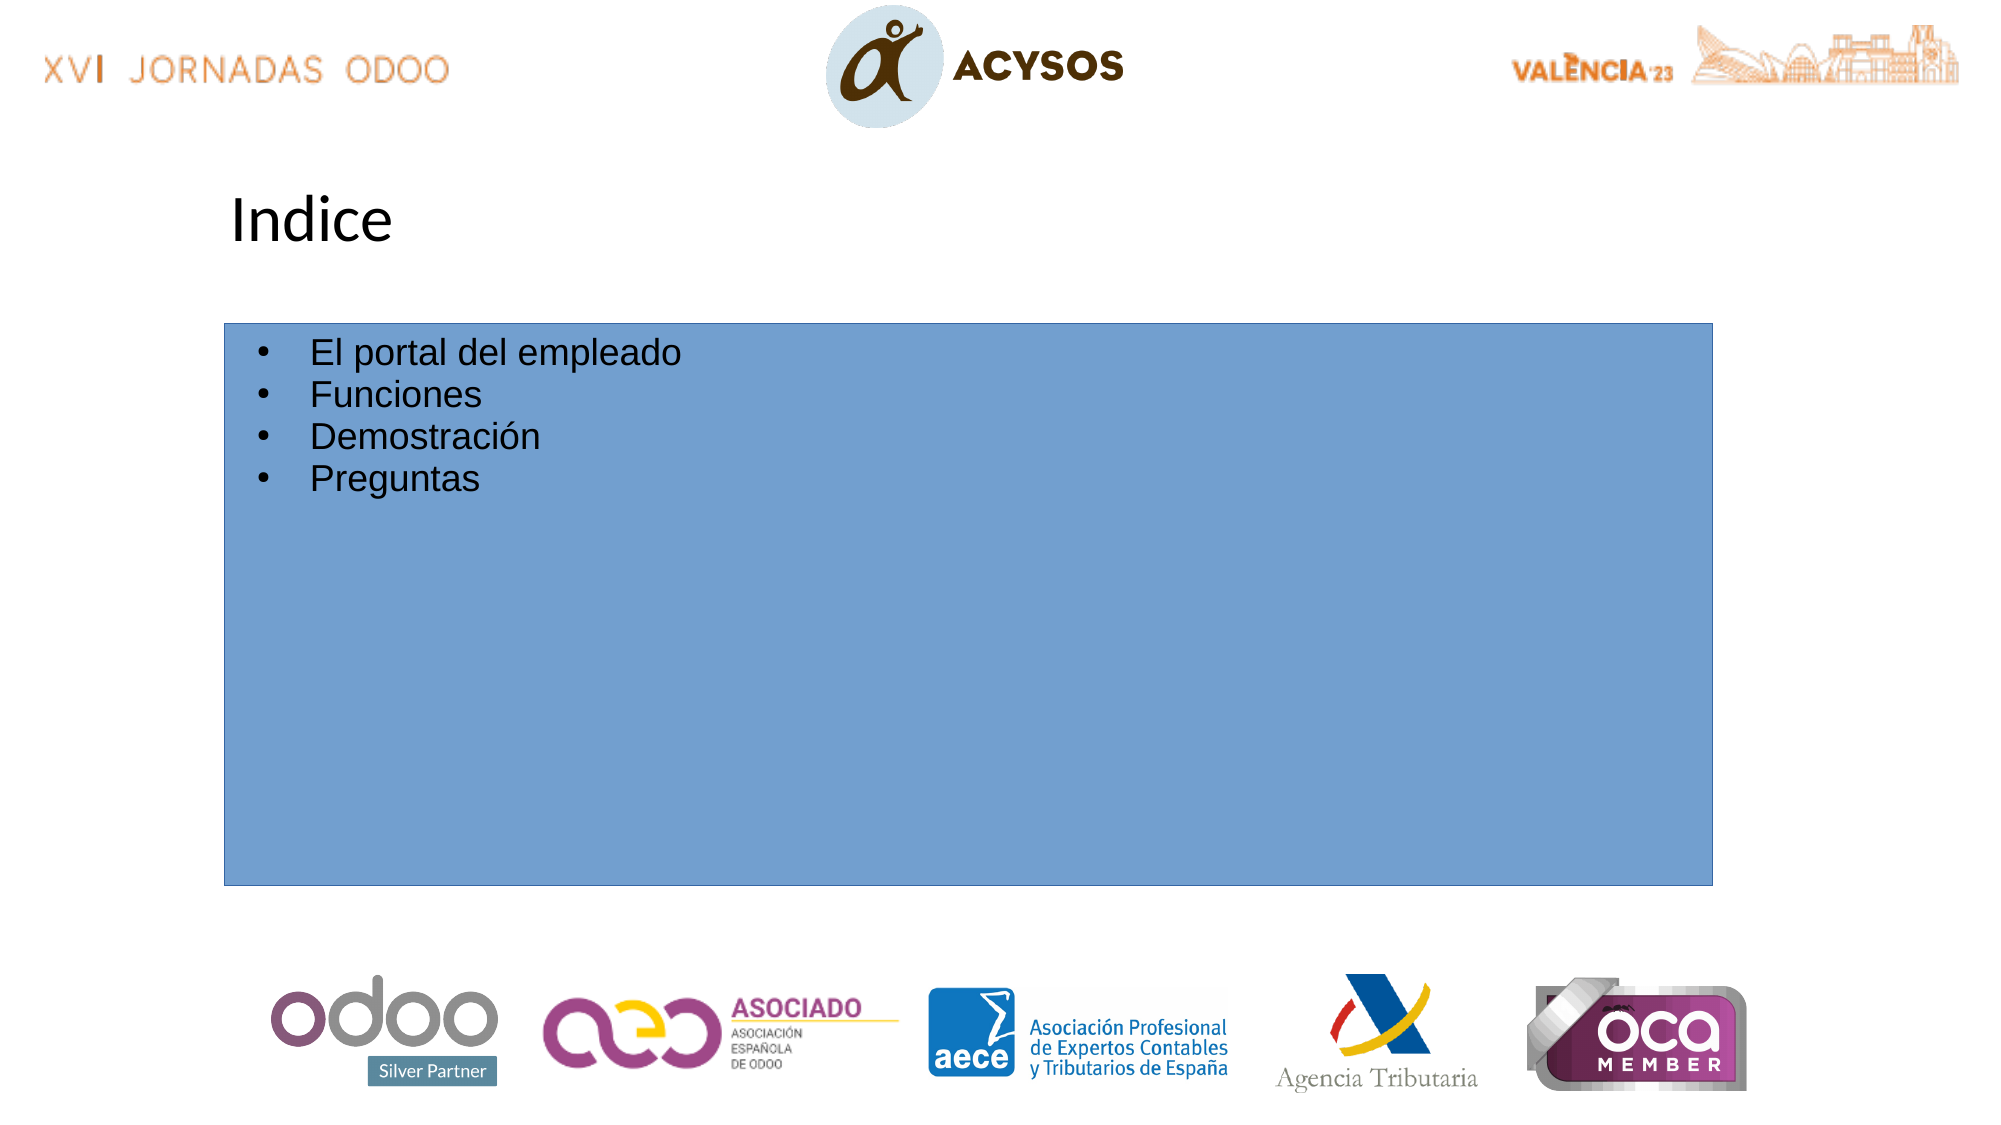

# Indice
El portal del empleado
Funciones
Demostración
Preguntas